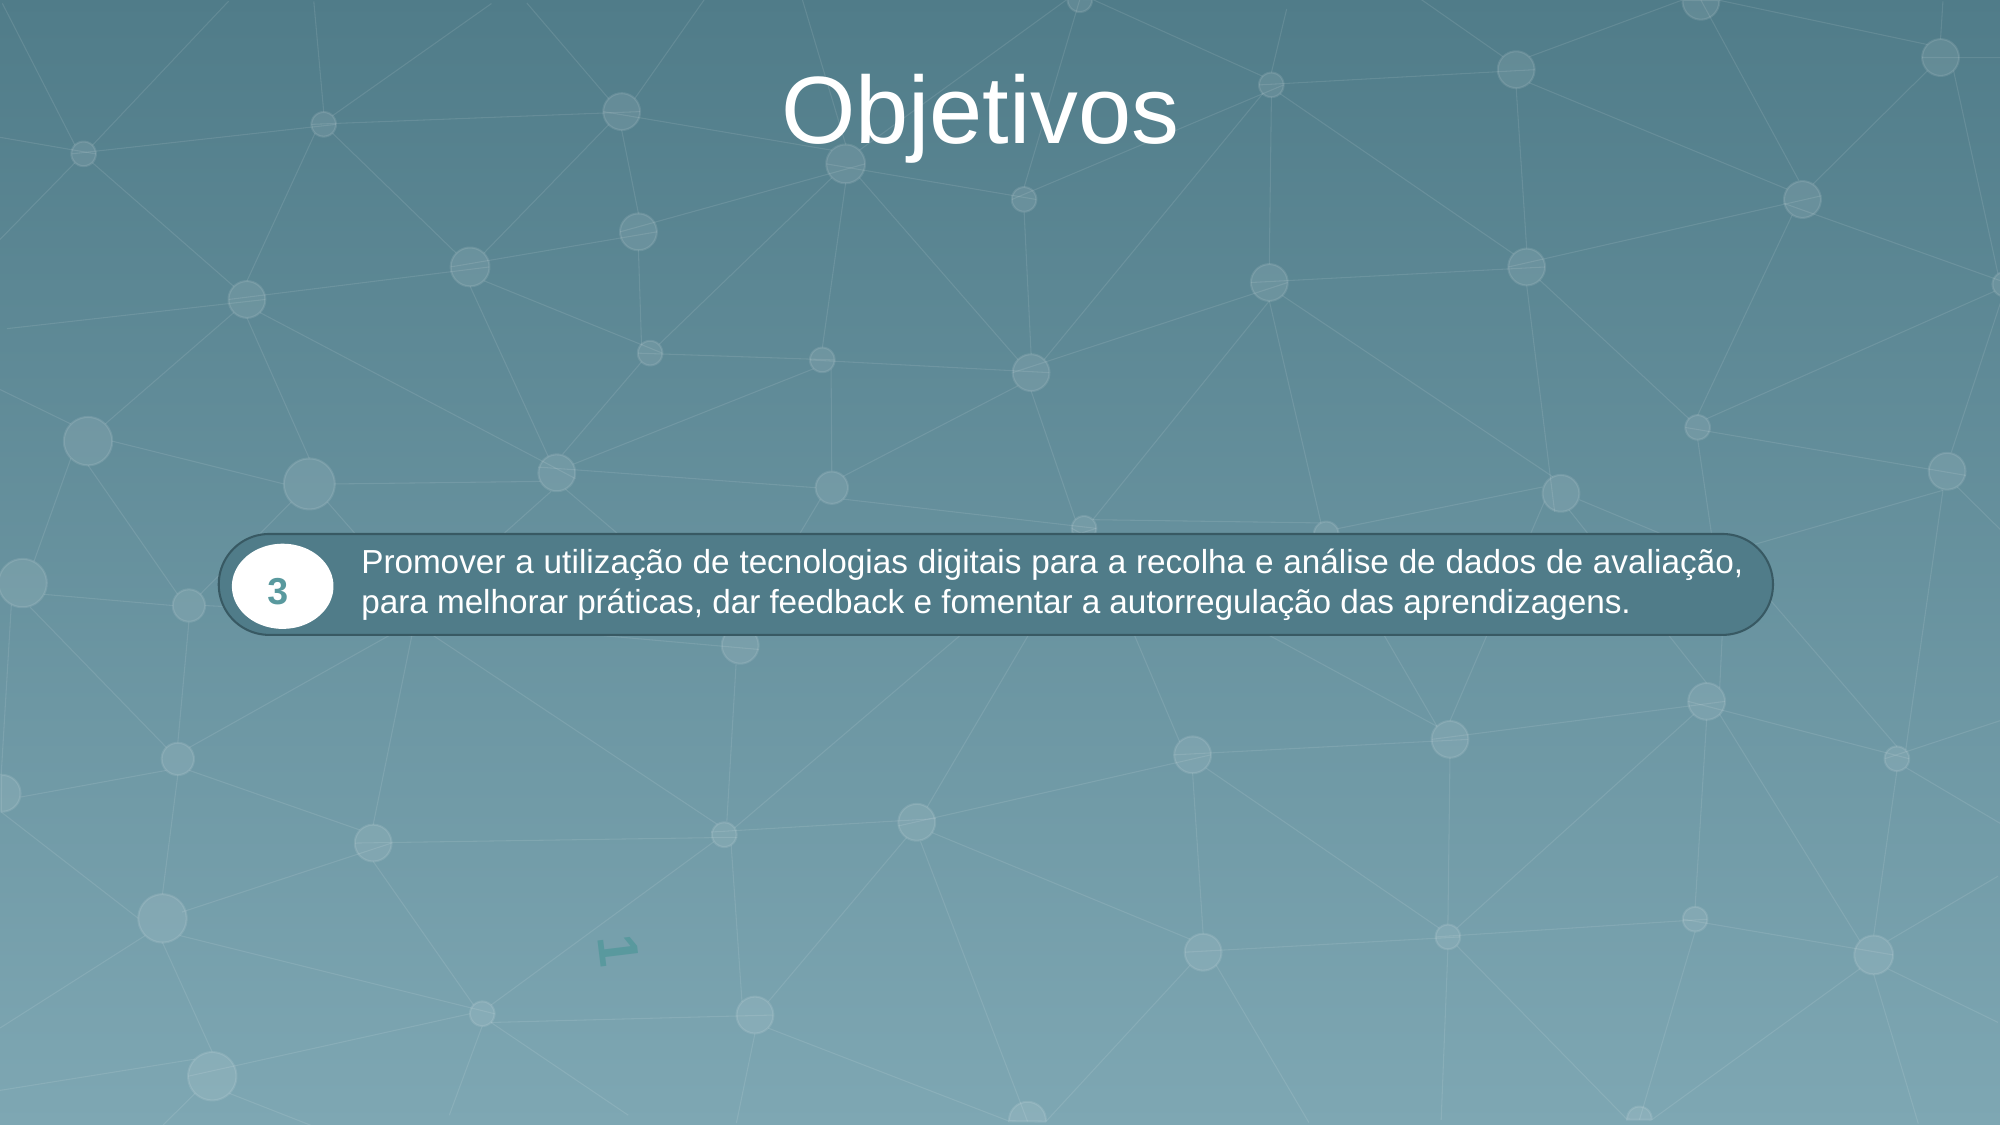

# Objetivos
Promover a utilização de tecnologias digitais para a recolha e análise de dados de avaliação, para melhorar práticas, dar feedback e fomentar a autorregulação das aprendizagens.
3
1